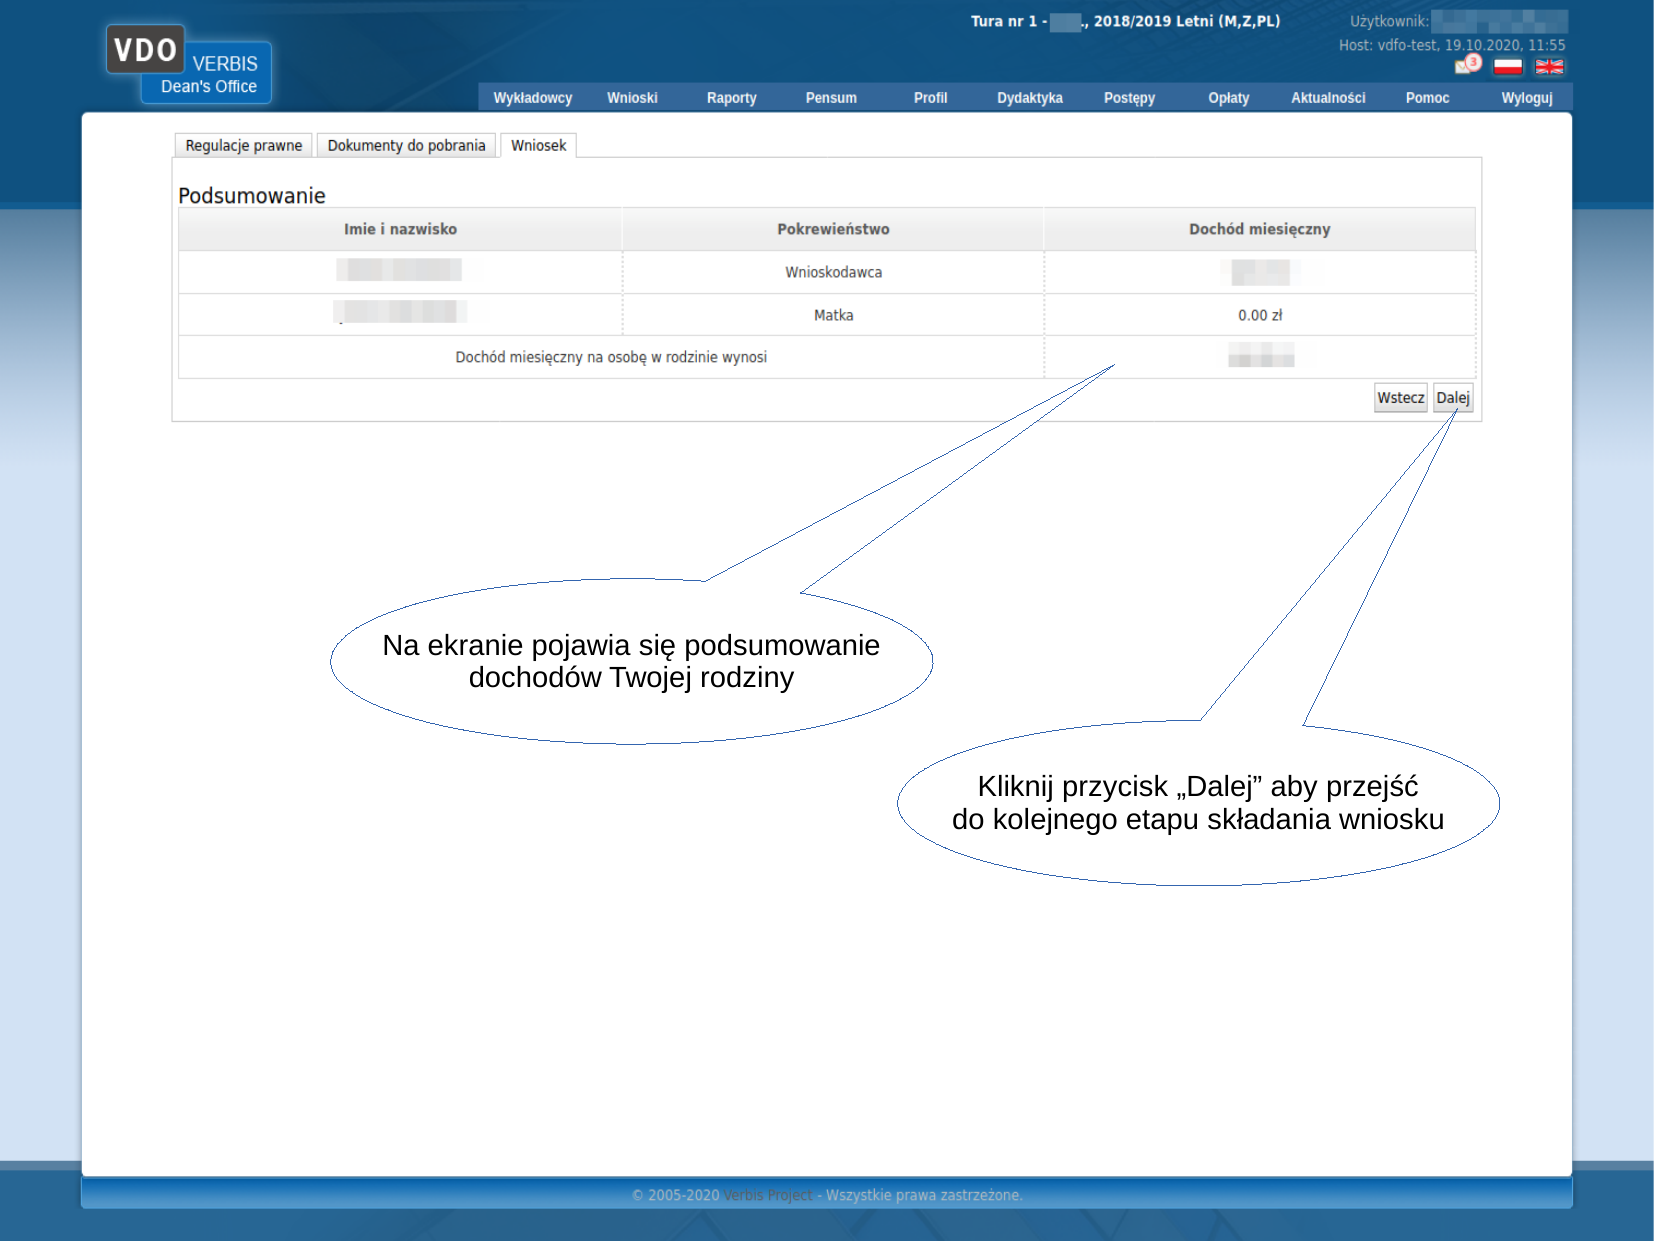

Na ekranie pojawia się podsumowanie
dochodów Twojej rodziny
Kliknij przycisk „Dalej” aby przejść
do kolejnego etapu składania wniosku
© 2020 Verbis - wszystkie prawa zastrzeżone